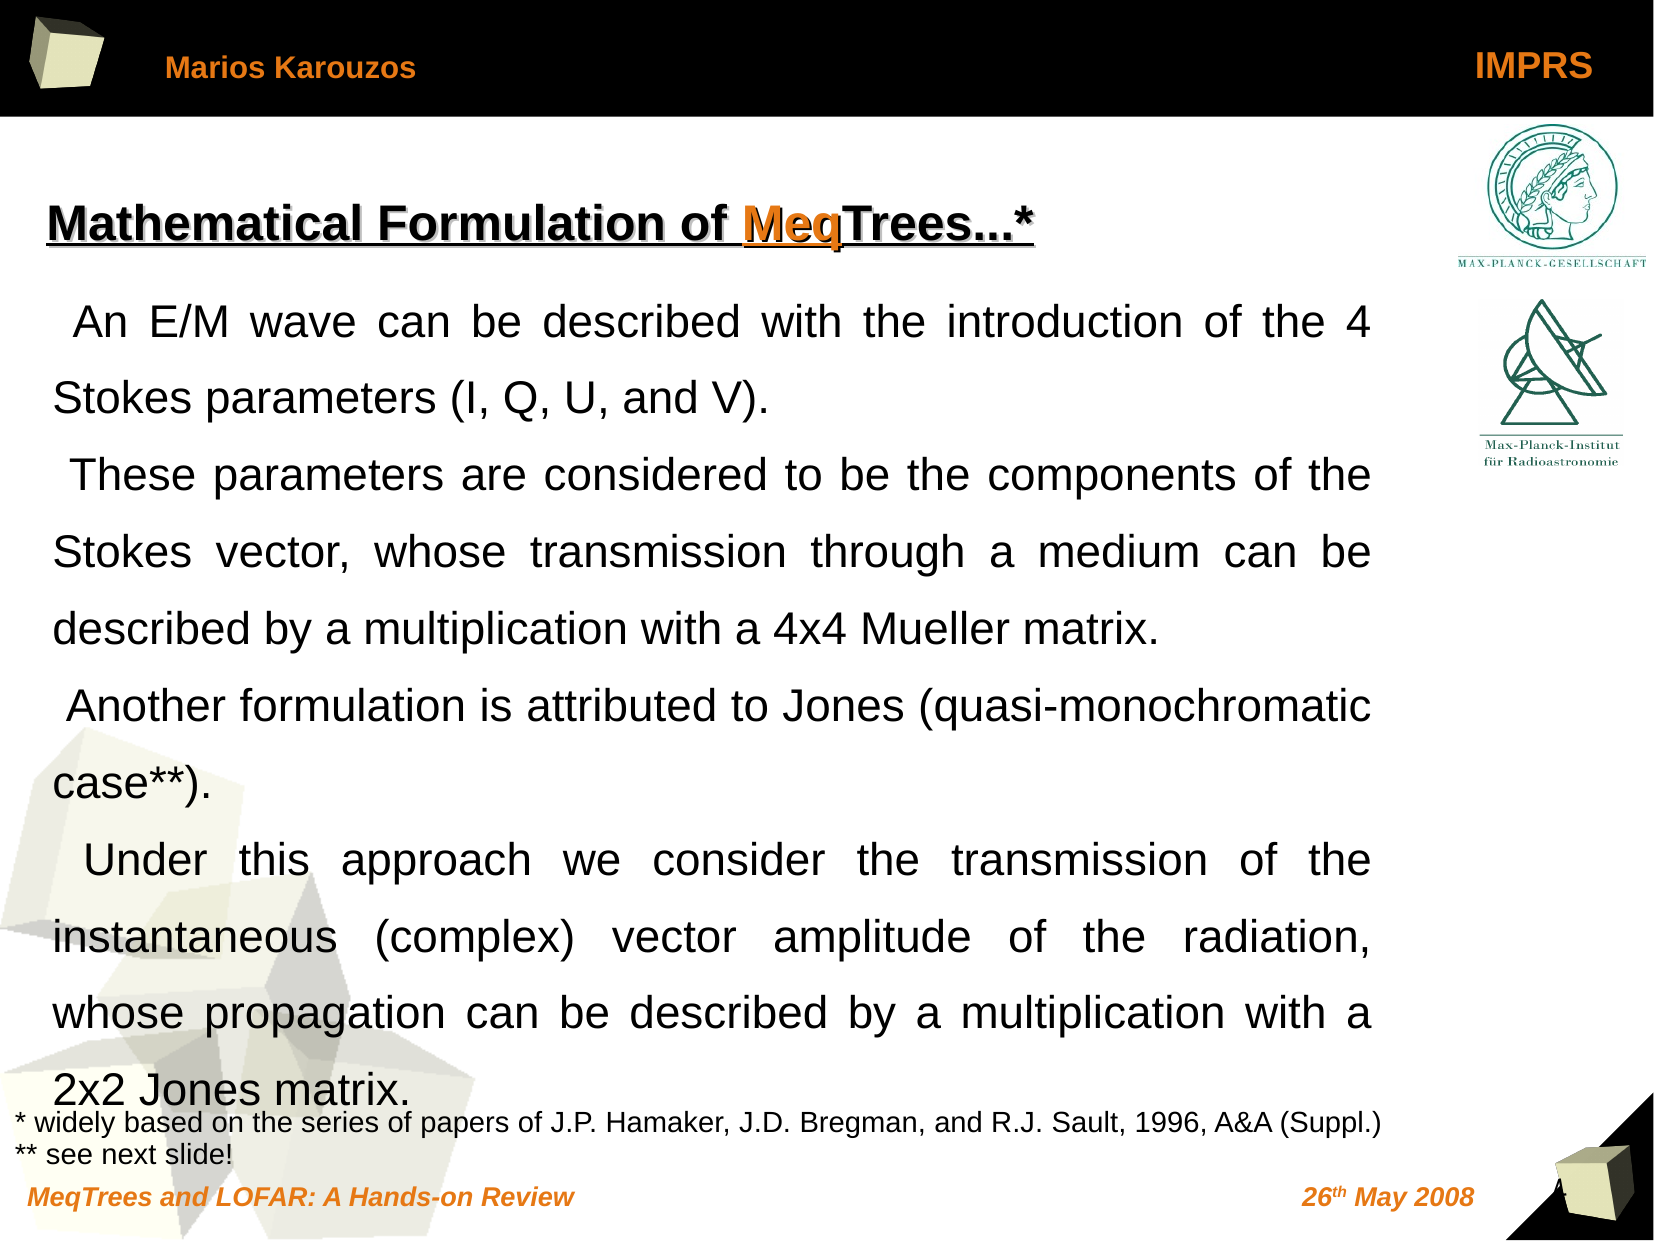

Marios Karouzos														 IMPRS
Mathematical Formulation of MeqTrees...*
 An E/M wave can be described with the introduction of the 4 Stokes parameters (I, Q, U, and V).
 These parameters are considered to be the components of the Stokes vector, whose transmission through a medium can be described by a multiplication with a 4x4 Mueller matrix.
 Another formulation is attributed to Jones (quasi-monochromatic case**).
 Under this approach we consider the transmission of the instantaneous (complex) vector amplitude of the radiation, whose propagation can be described by a multiplication with a 2x2 Jones matrix.
* widely based on the series of papers of J.P. Hamaker, J.D. Bregman, and R.J. Sault, 1996, A&A (Suppl.)
** see next slide!
MeqTrees and LOFAR: A Hands-on Review										26th May 2008